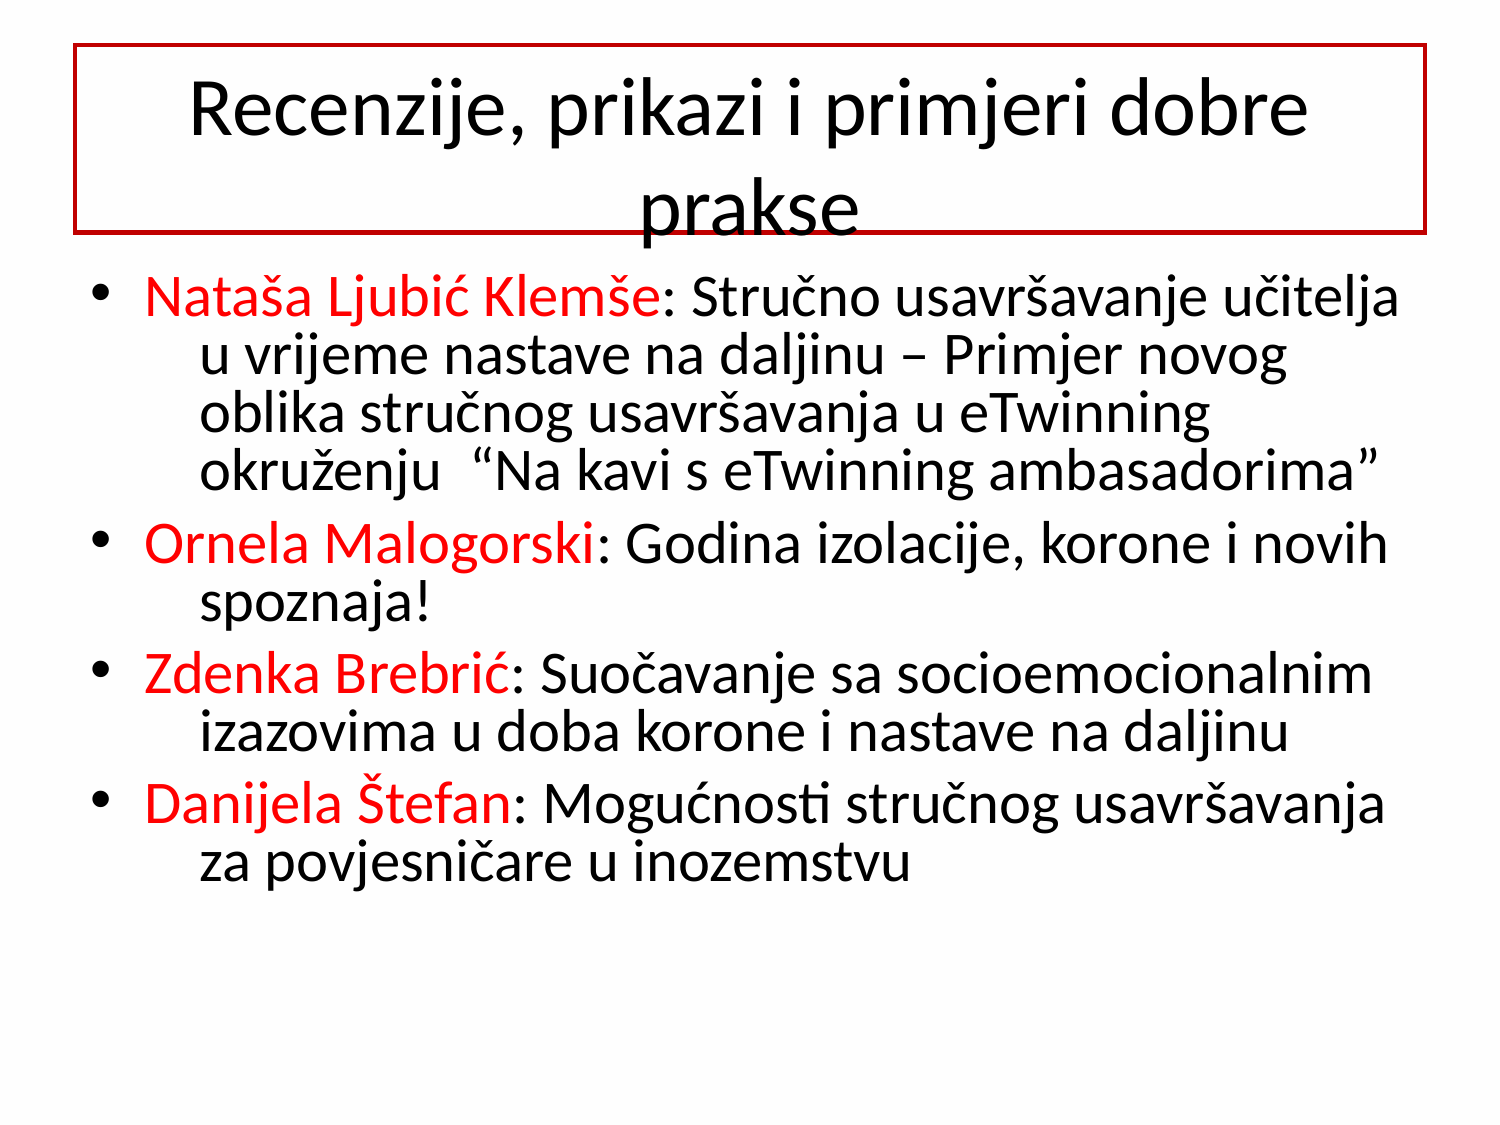

# Recenzije, prikazi i primjeri dobre prakse
Nataša Ljubić Klemše: Stručno usavršavanje učitelja u vrijeme nastave na daljinu – Primjer novog oblika stručnog usavršavanja u eTwinning okruženju “Na kavi s eTwinning ambasadorima”
Ornela Malogorski: Godina izolacije, korone i novih spoznaja!
Zdenka Brebrić: Suočavanje sa socioemocionalnim izazovima u doba korone i nastave na daljinu
Danijela Štefan: Mogućnosti stručnog usavršavanja za povjesničare u inozemstvu